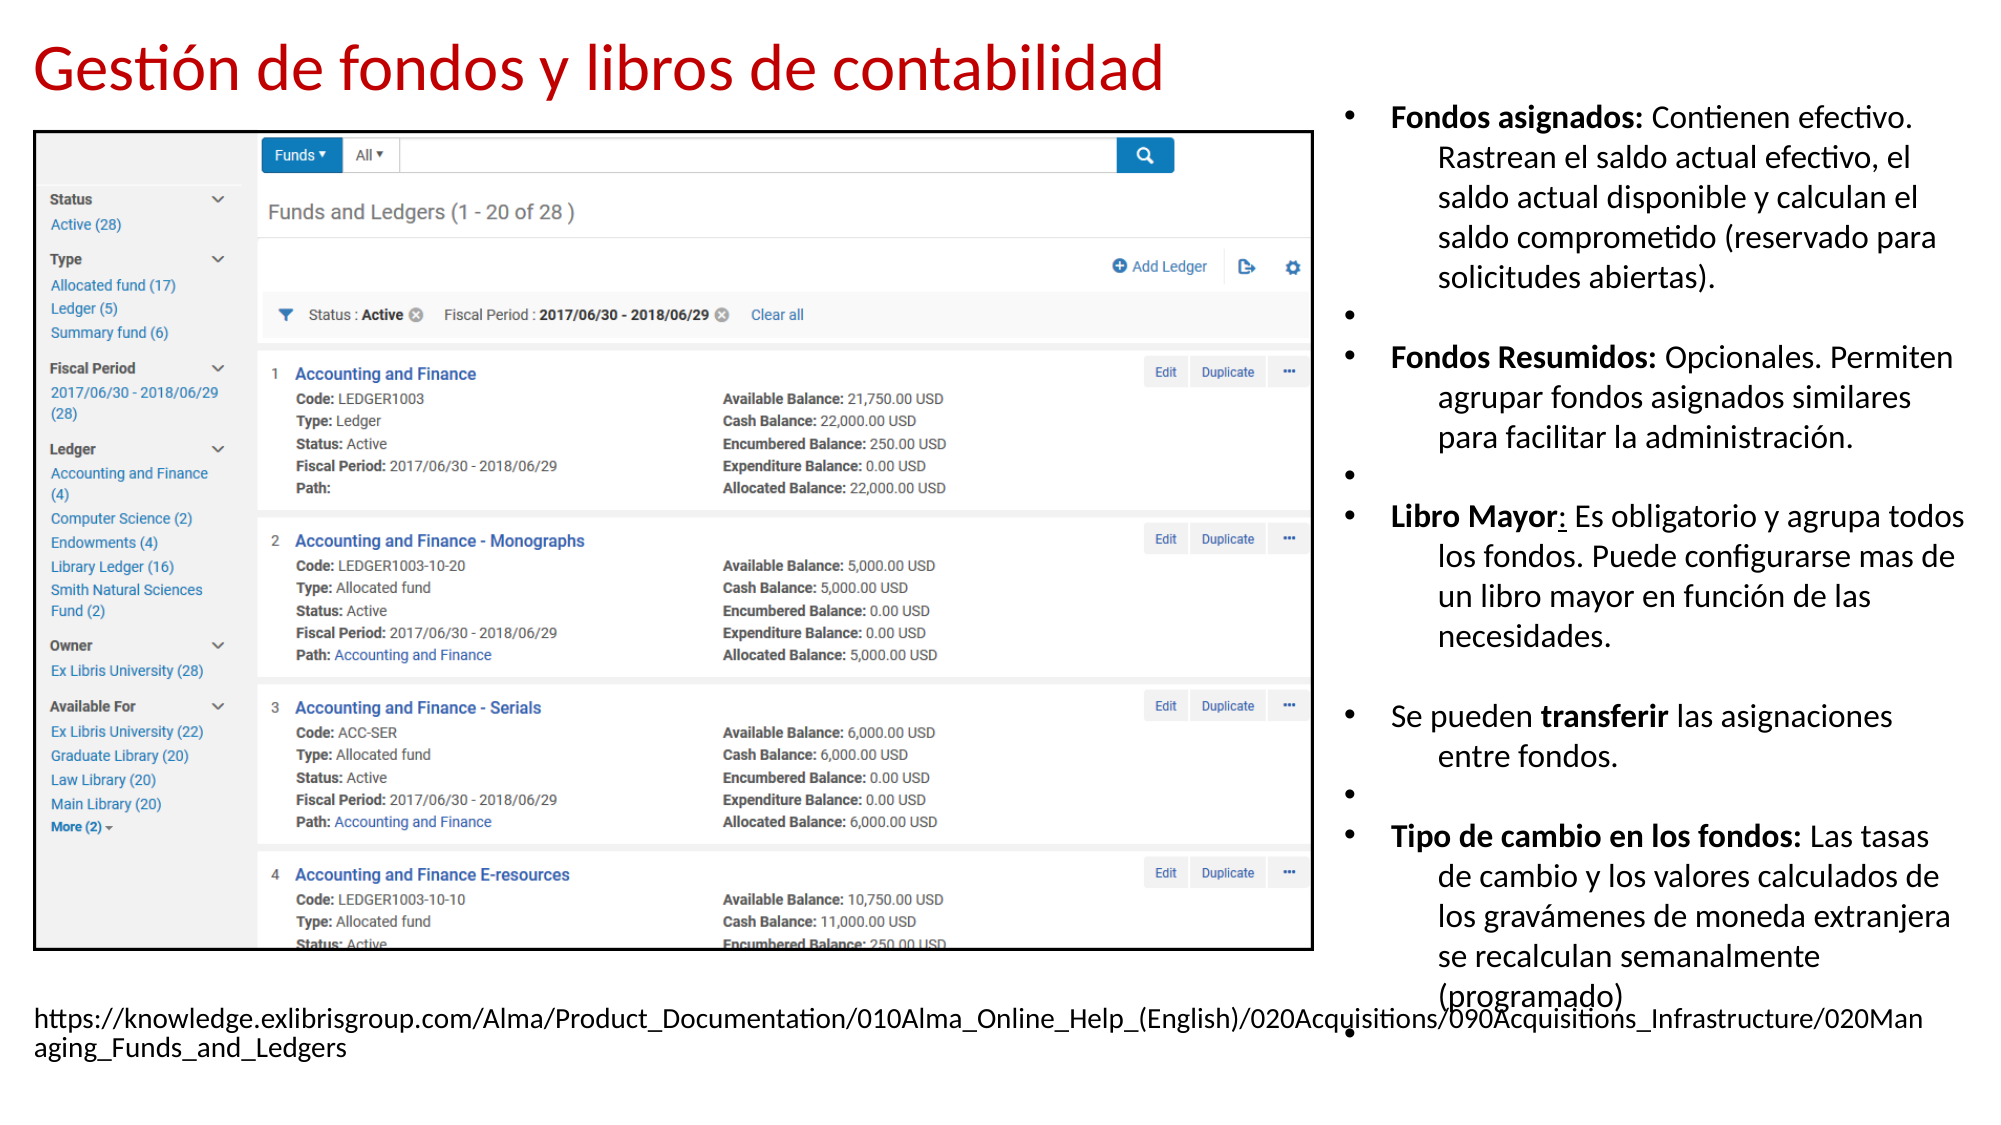

Gestión de fondos y libros de contabilidad
Fondos asignados: Contienen efectivo. Rastrean el saldo actual efectivo, el saldo actual disponible y calculan el saldo comprometido (reservado para solicitudes abiertas).
Fondos Resumidos: Opcionales. Permiten agrupar fondos asignados similares para facilitar la administración.
Libro Mayor: Es obligatorio y agrupa todos los fondos. Puede configurarse mas de un libro mayor en función de las necesidades.
Se pueden transferir las asignaciones entre fondos.
Tipo de cambio en los fondos: Las tasas de cambio y los valores calculados de los gravámenes de moneda extranjera se recalculan semanalmente (programado)
https://knowledge.exlibrisgroup.com/Alma/Product_Documentation/010Alma_Online_Help_(English)/020Acquisitions/090Acquisitions_Infrastructure/020Managing_Funds_and_Ledgers